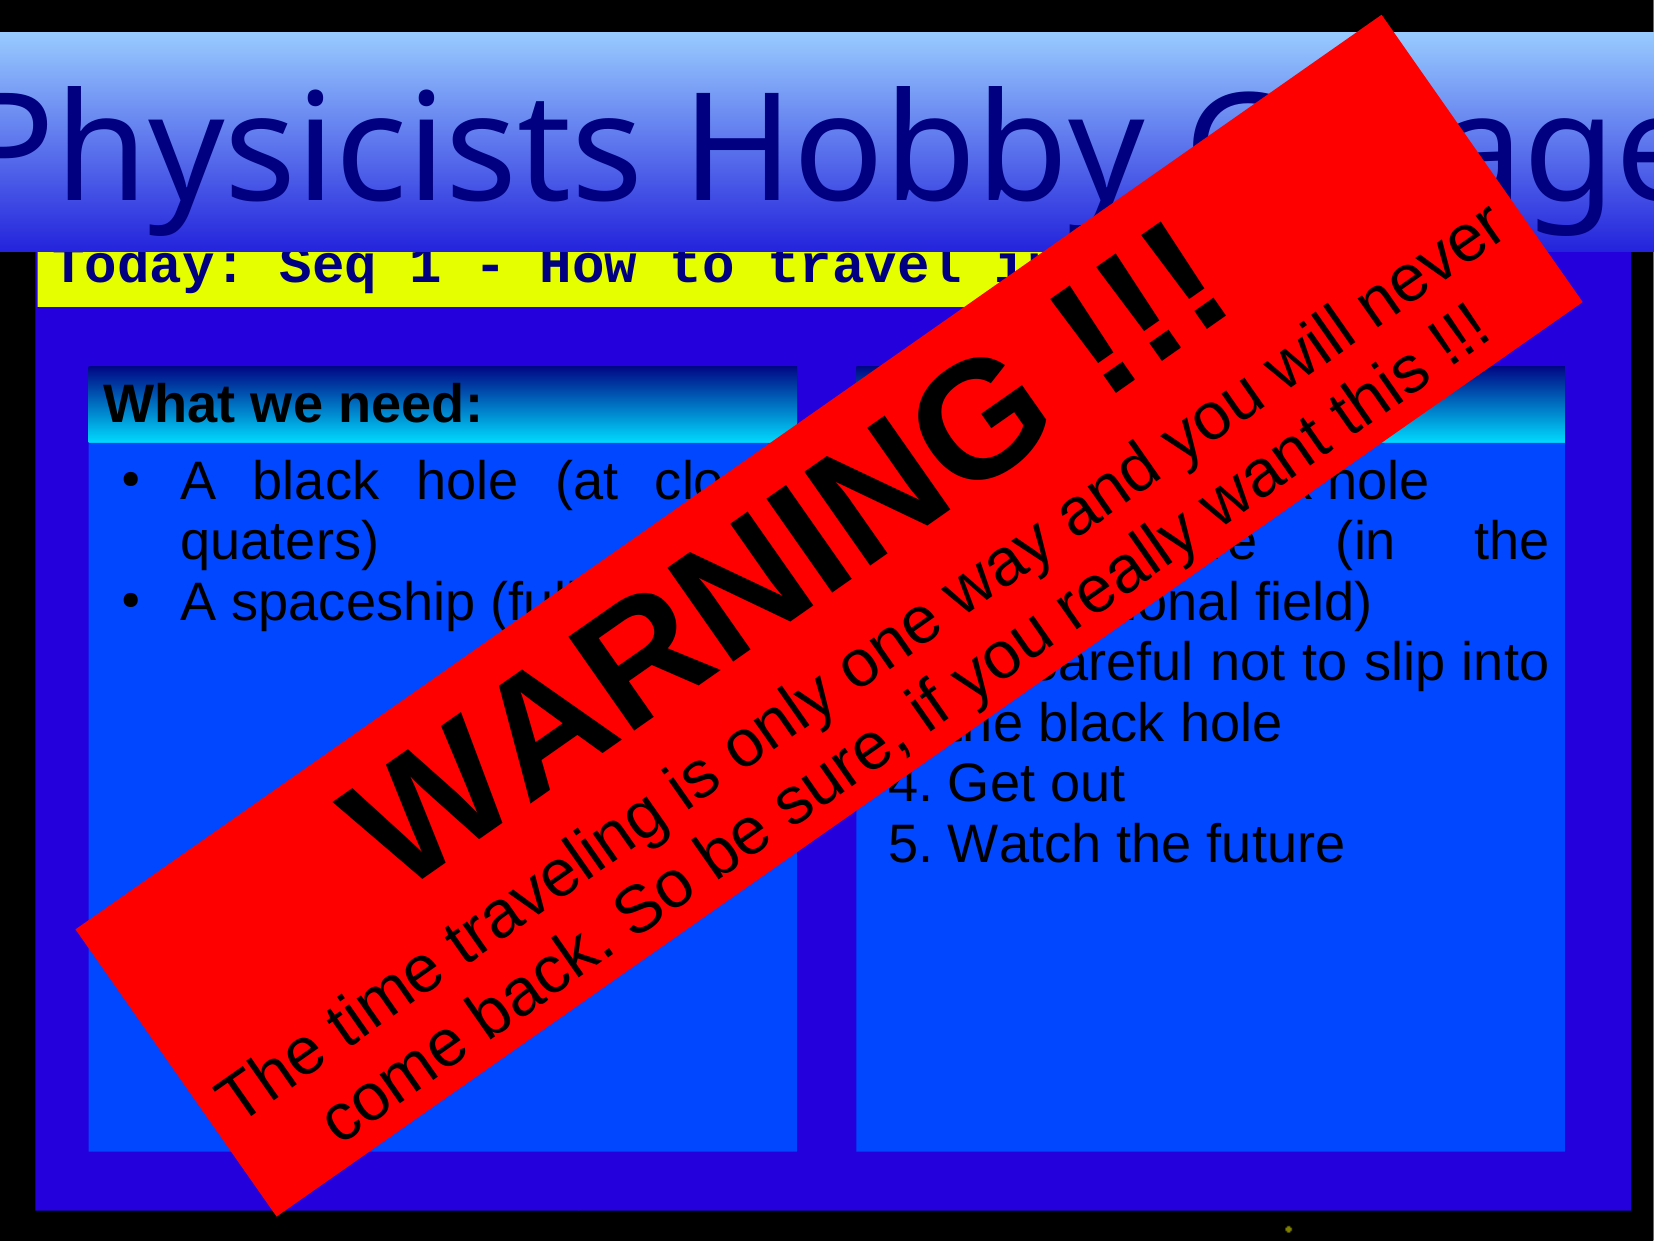

Physicists Hobby Garage
Today: Seq 1 - How to travel in time?
Physicists Hobby Garage
What we need:
What we do:
WARNING !!!
The time traveling is only one way and you will never come back. So be sure, if you really want this !!!
A black hole (at close quaters)
A spaceship (full of fuel)
Fly to the black hole
Stay there (in the gravitational field)
Be careful not to slip into the black hole
Get out
Watch the future